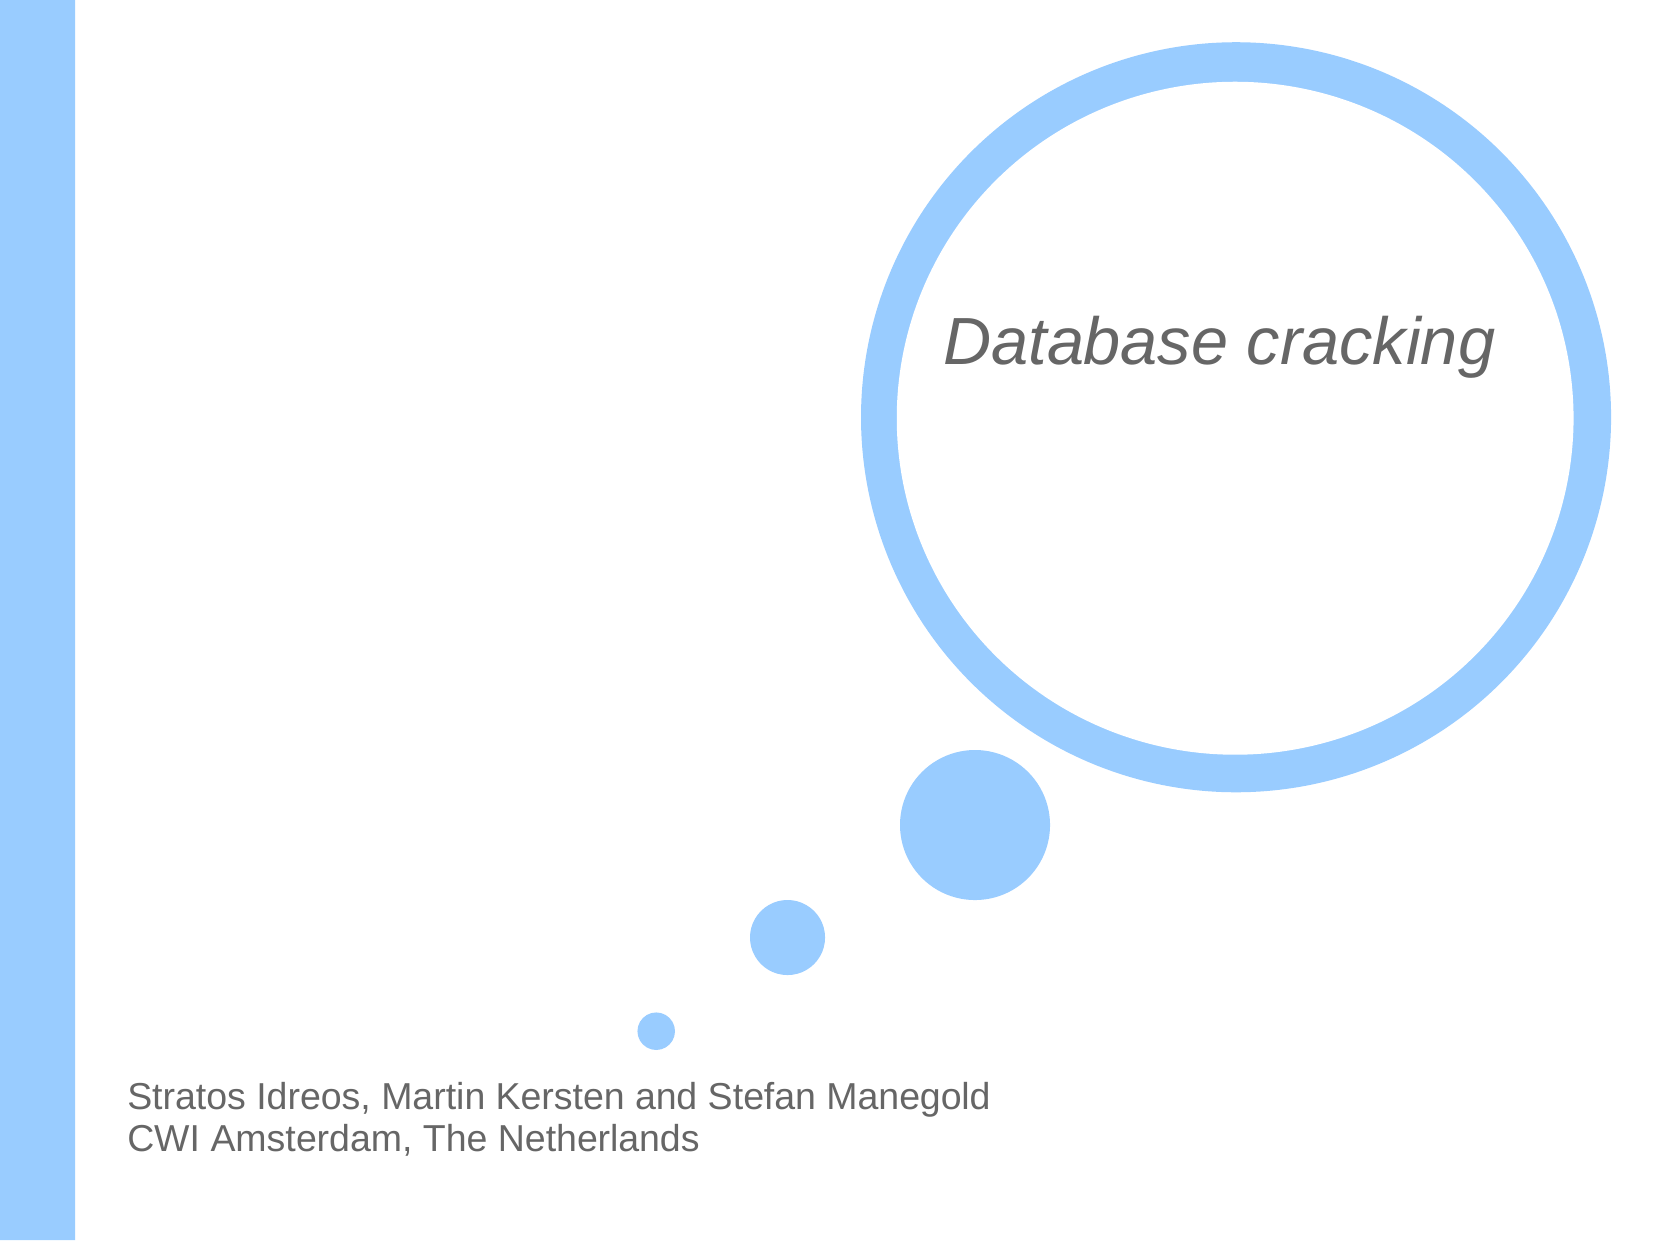

Database cracking
Stratos Idreos, Martin Kersten and Stefan Manegold
CWI Amsterdam, The Netherlands